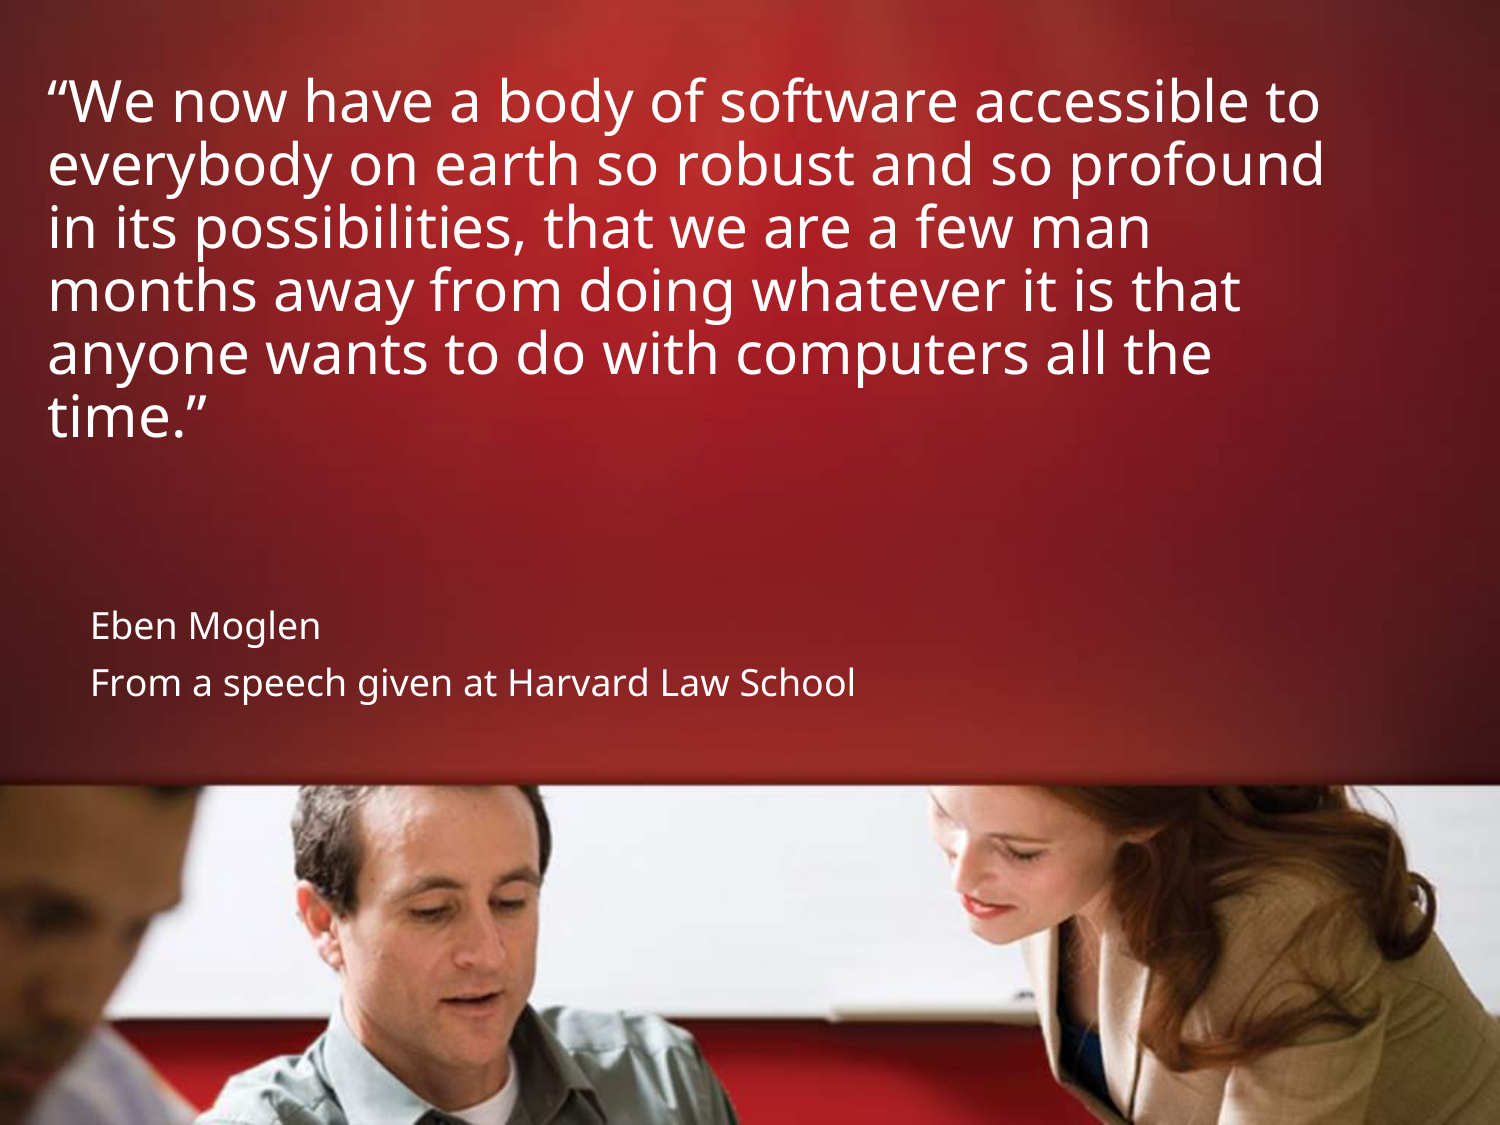

“We now have a body of software accessible to everybody on earth so robust and so profound in its possibilities, that we are a few man months away from doing whatever it is that anyone wants to do with computers all the time.”
Eben Moglen
From a speech given at Harvard Law School
June 1, 2009